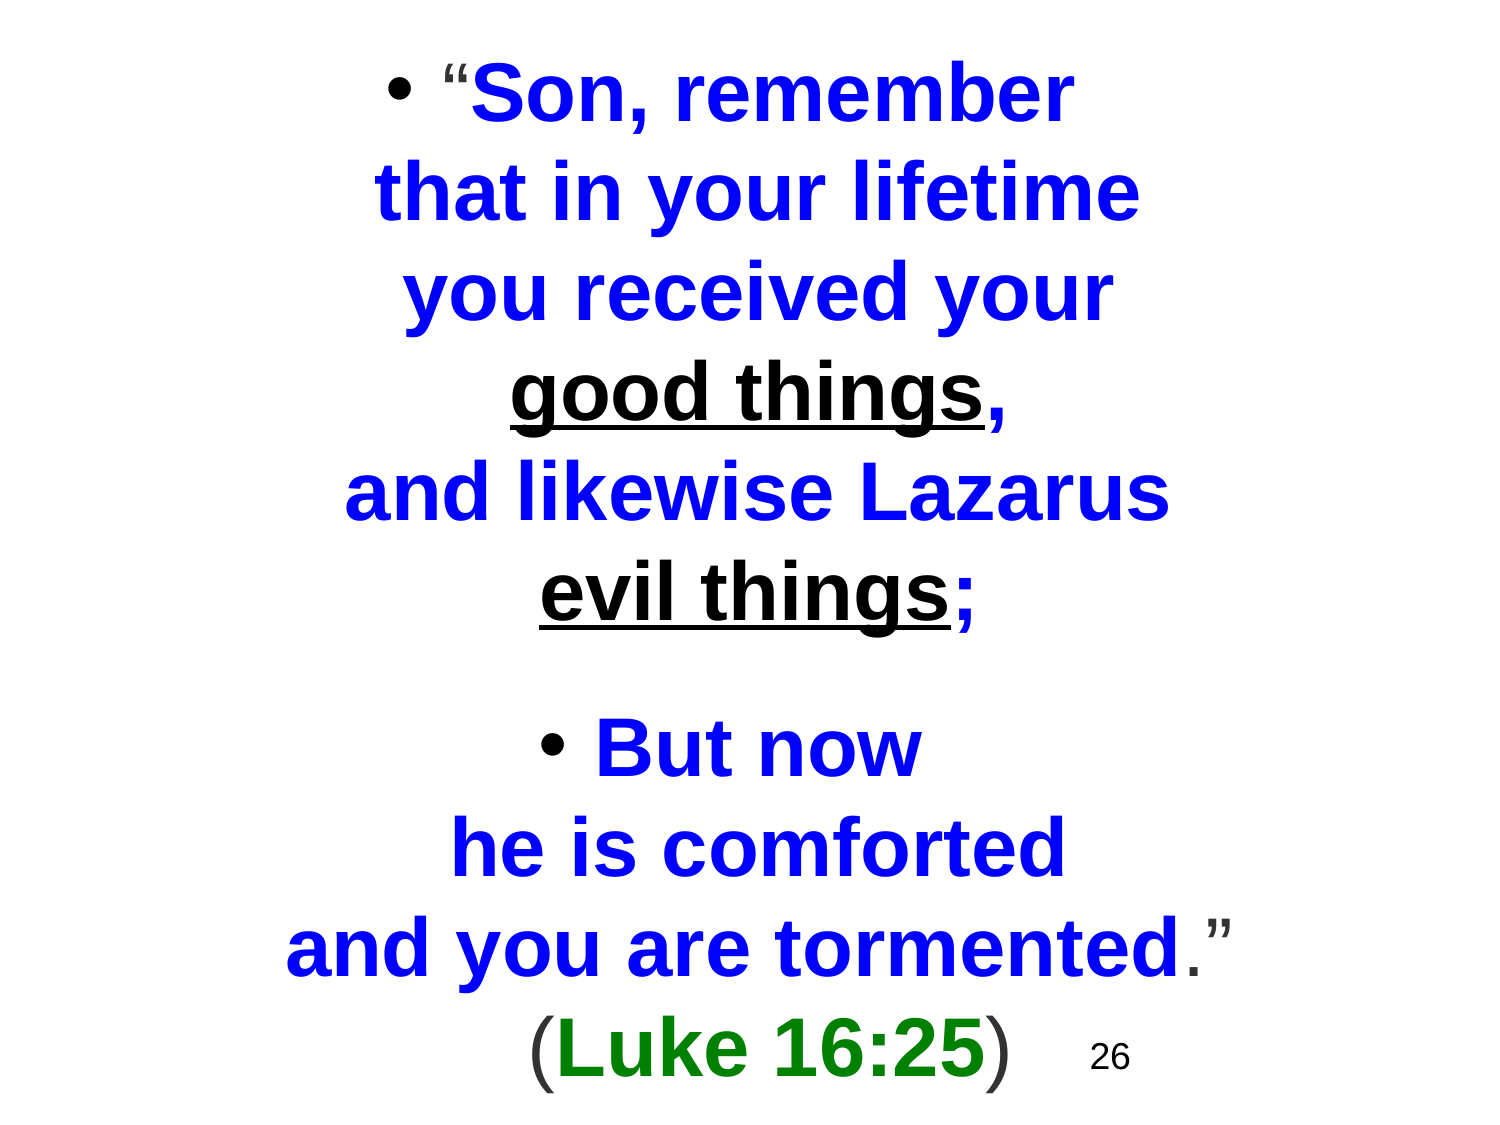

# “Son, remember that in your lifetime you received your good things, and likewise Lazarus evil things;
But now
he is comforted
and you are tormented.”
(Luke 16:25)
26